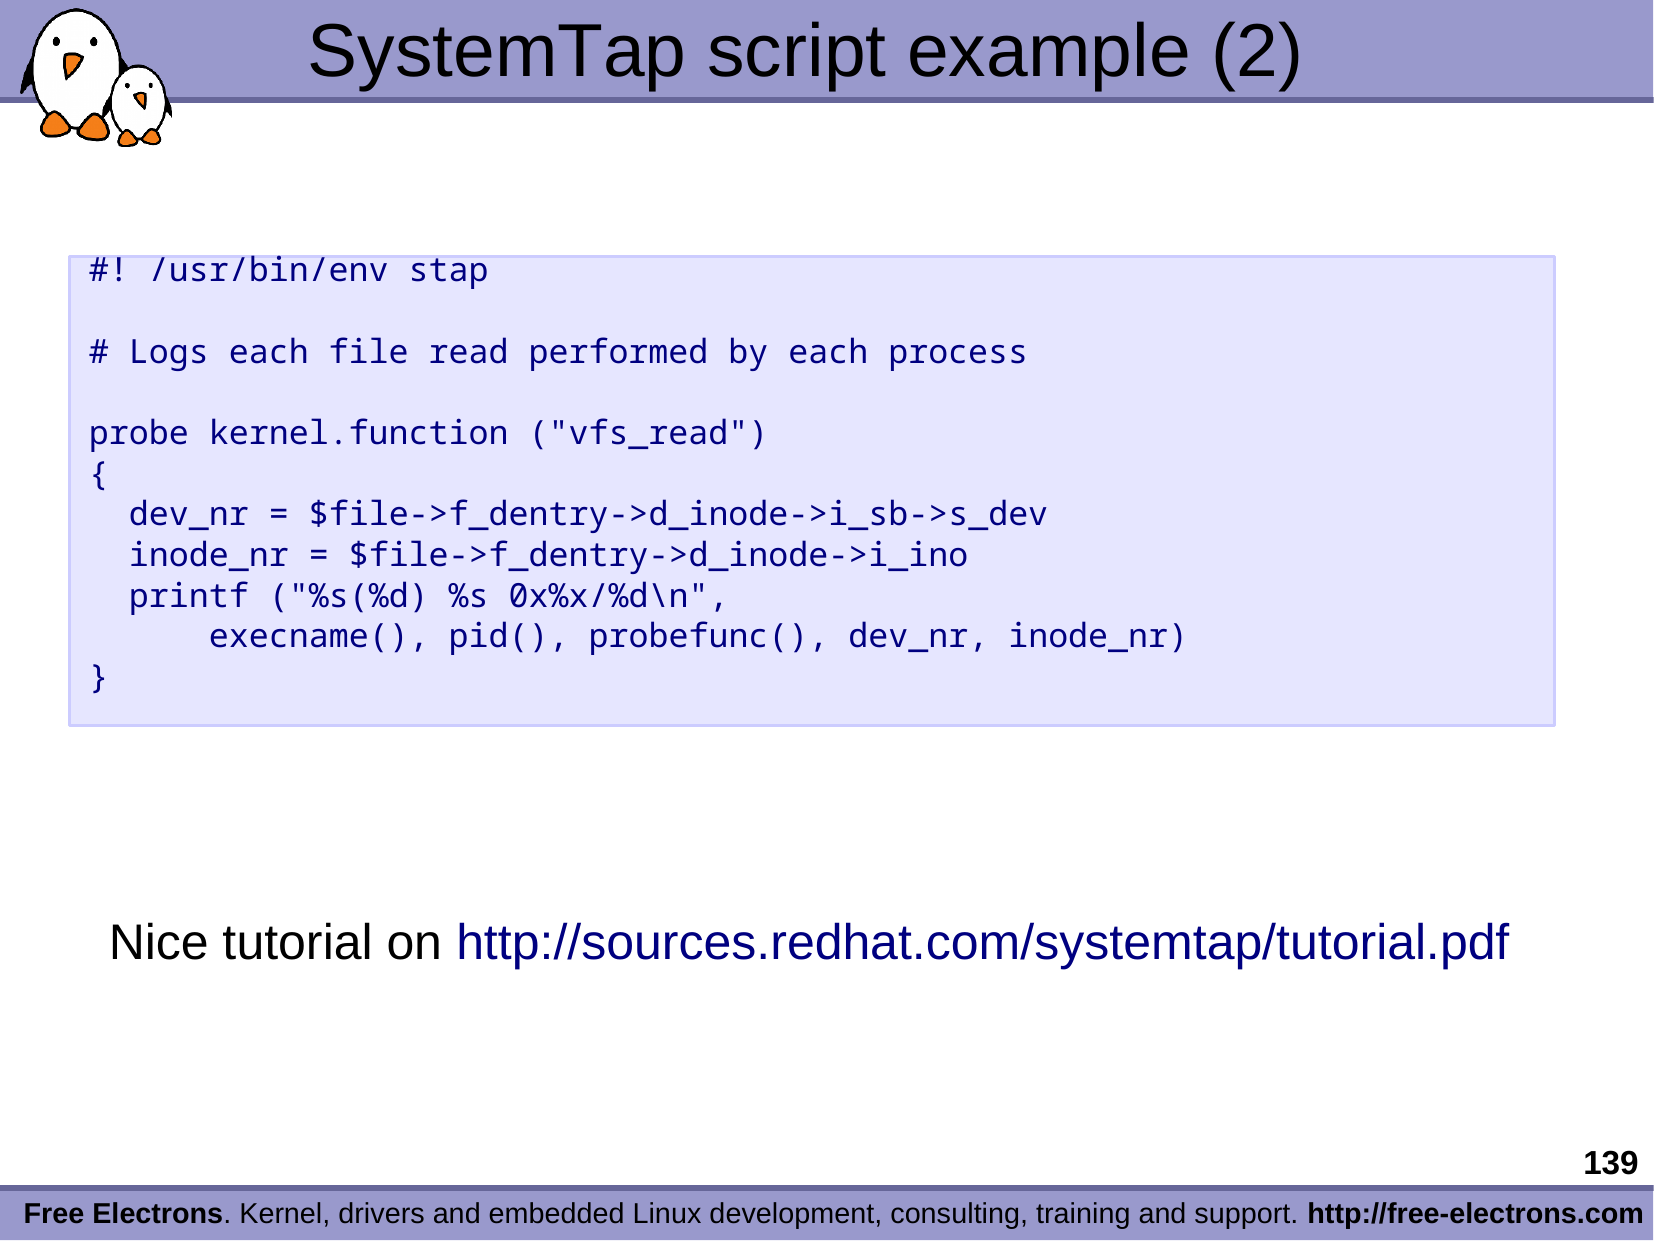

# SystemTap script example (2)
#! /usr/bin/env stap
# Logs each file read performed by each process
probe kernel.function ("vfs_read")
{
 dev_nr = $file->f_dentry->d_inode->i_sb->s_dev
 inode_nr = $file->f_dentry->d_inode->i_ino
 printf ("%s(%d) %s 0x%x/%d\n",
 execname(), pid(), probefunc(), dev_nr, inode_nr)
}
Nice tutorial on http://sources.redhat.com/systemtap/tutorial.pdf